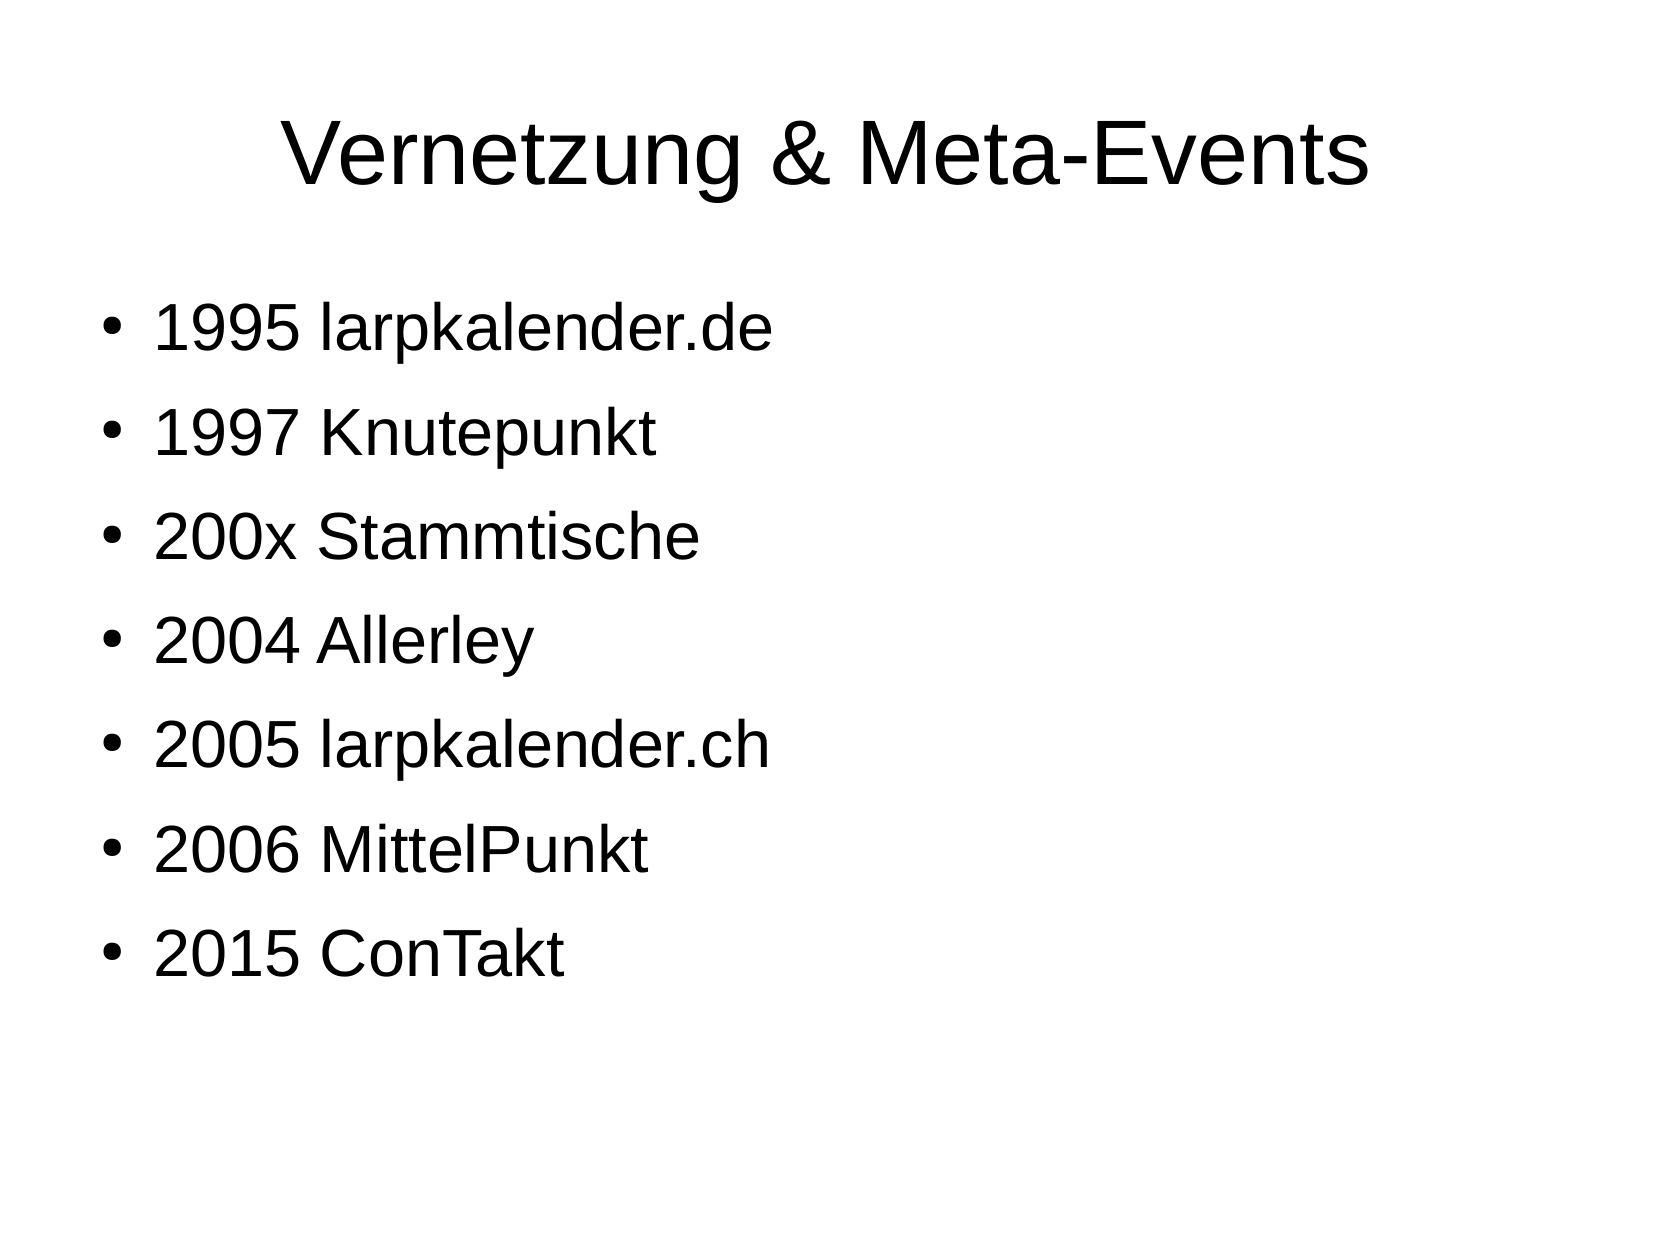

# Vernetzung & Meta-Events
1995 larpkalender.de
1997 Knutepunkt
200x Stammtische
2004 Allerley
2005 larpkalender.ch
2006 MittelPunkt
2015 ConTakt